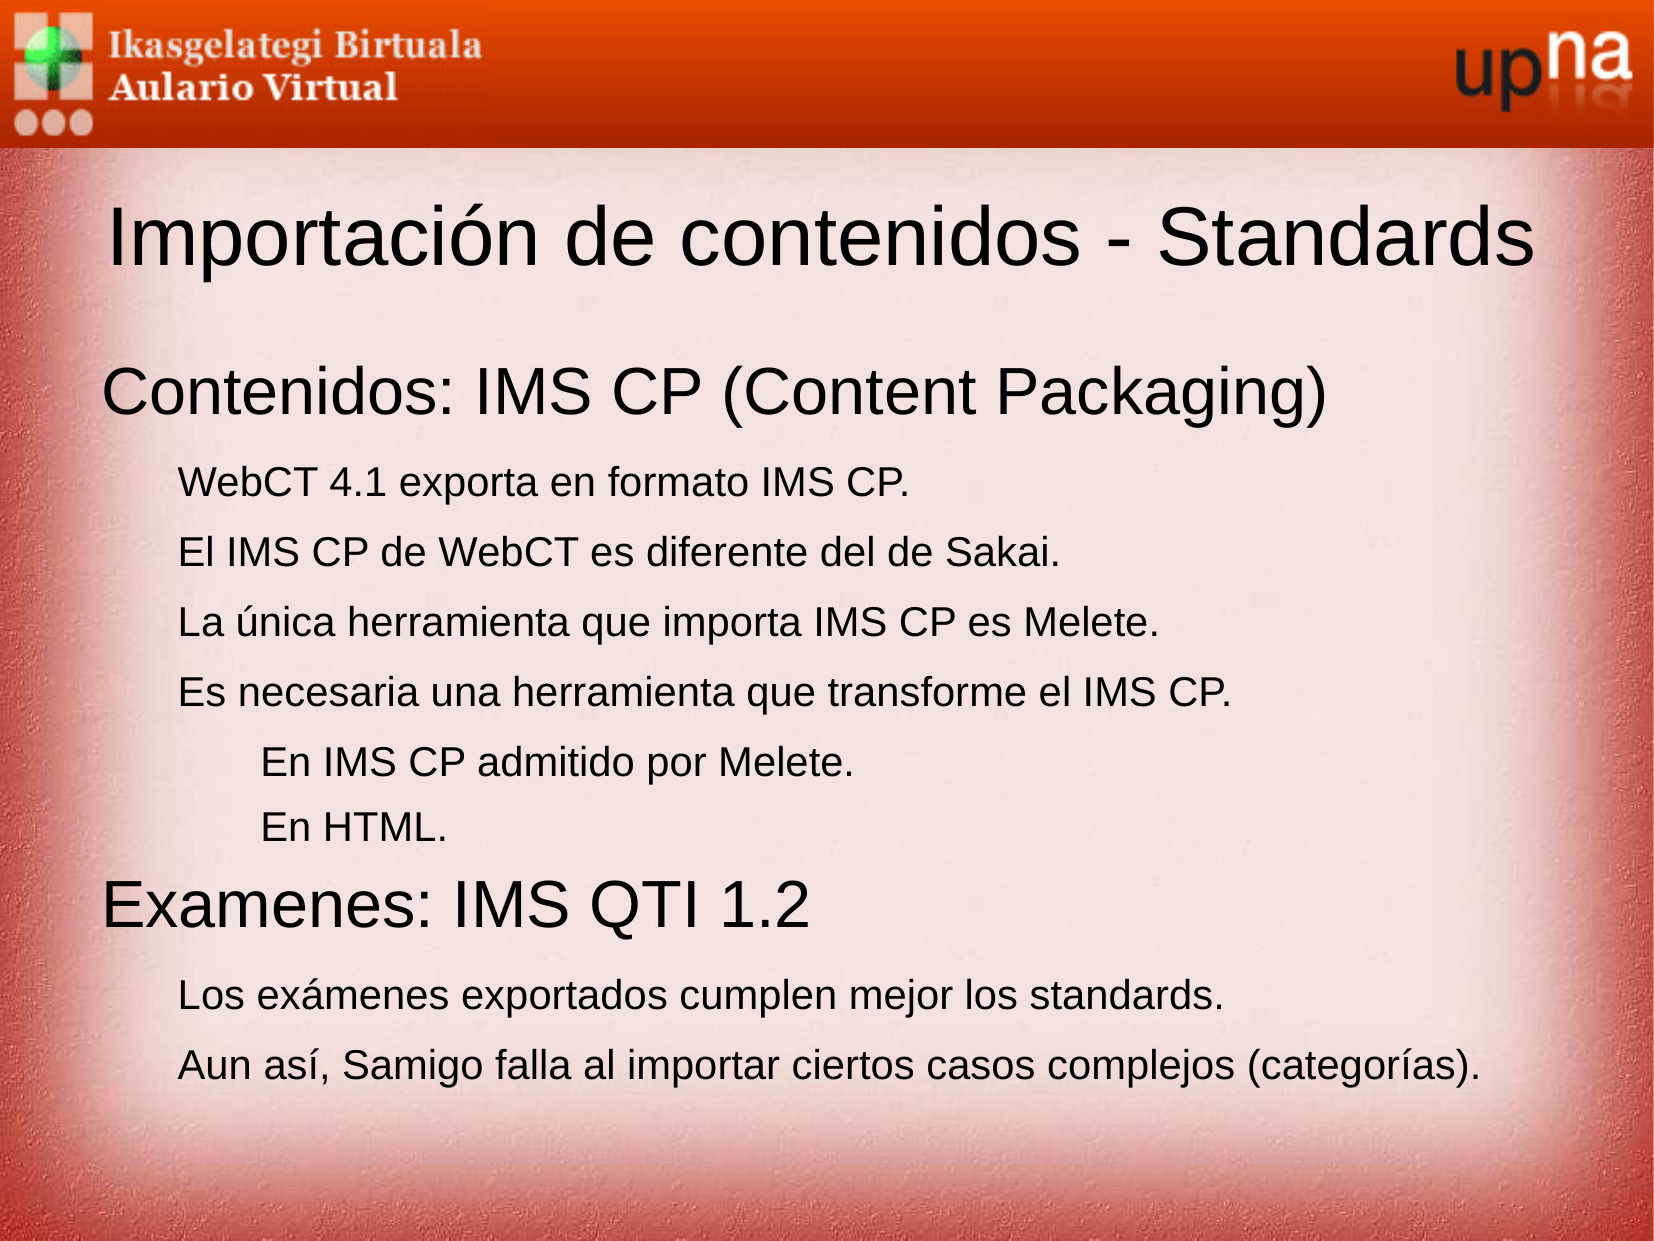

# Importación de contenidos - Standards
Contenidos: IMS CP (Content Packaging)
WebCT 4.1 exporta en formato IMS CP.
El IMS CP de WebCT es diferente del de Sakai.
La única herramienta que importa IMS CP es Melete.
Es necesaria una herramienta que transforme el IMS CP.
En IMS CP admitido por Melete.
En HTML.
Examenes: IMS QTI 1.2
Los exámenes exportados cumplen mejor los standards.
Aun así, Samigo falla al importar ciertos casos complejos (categorías).